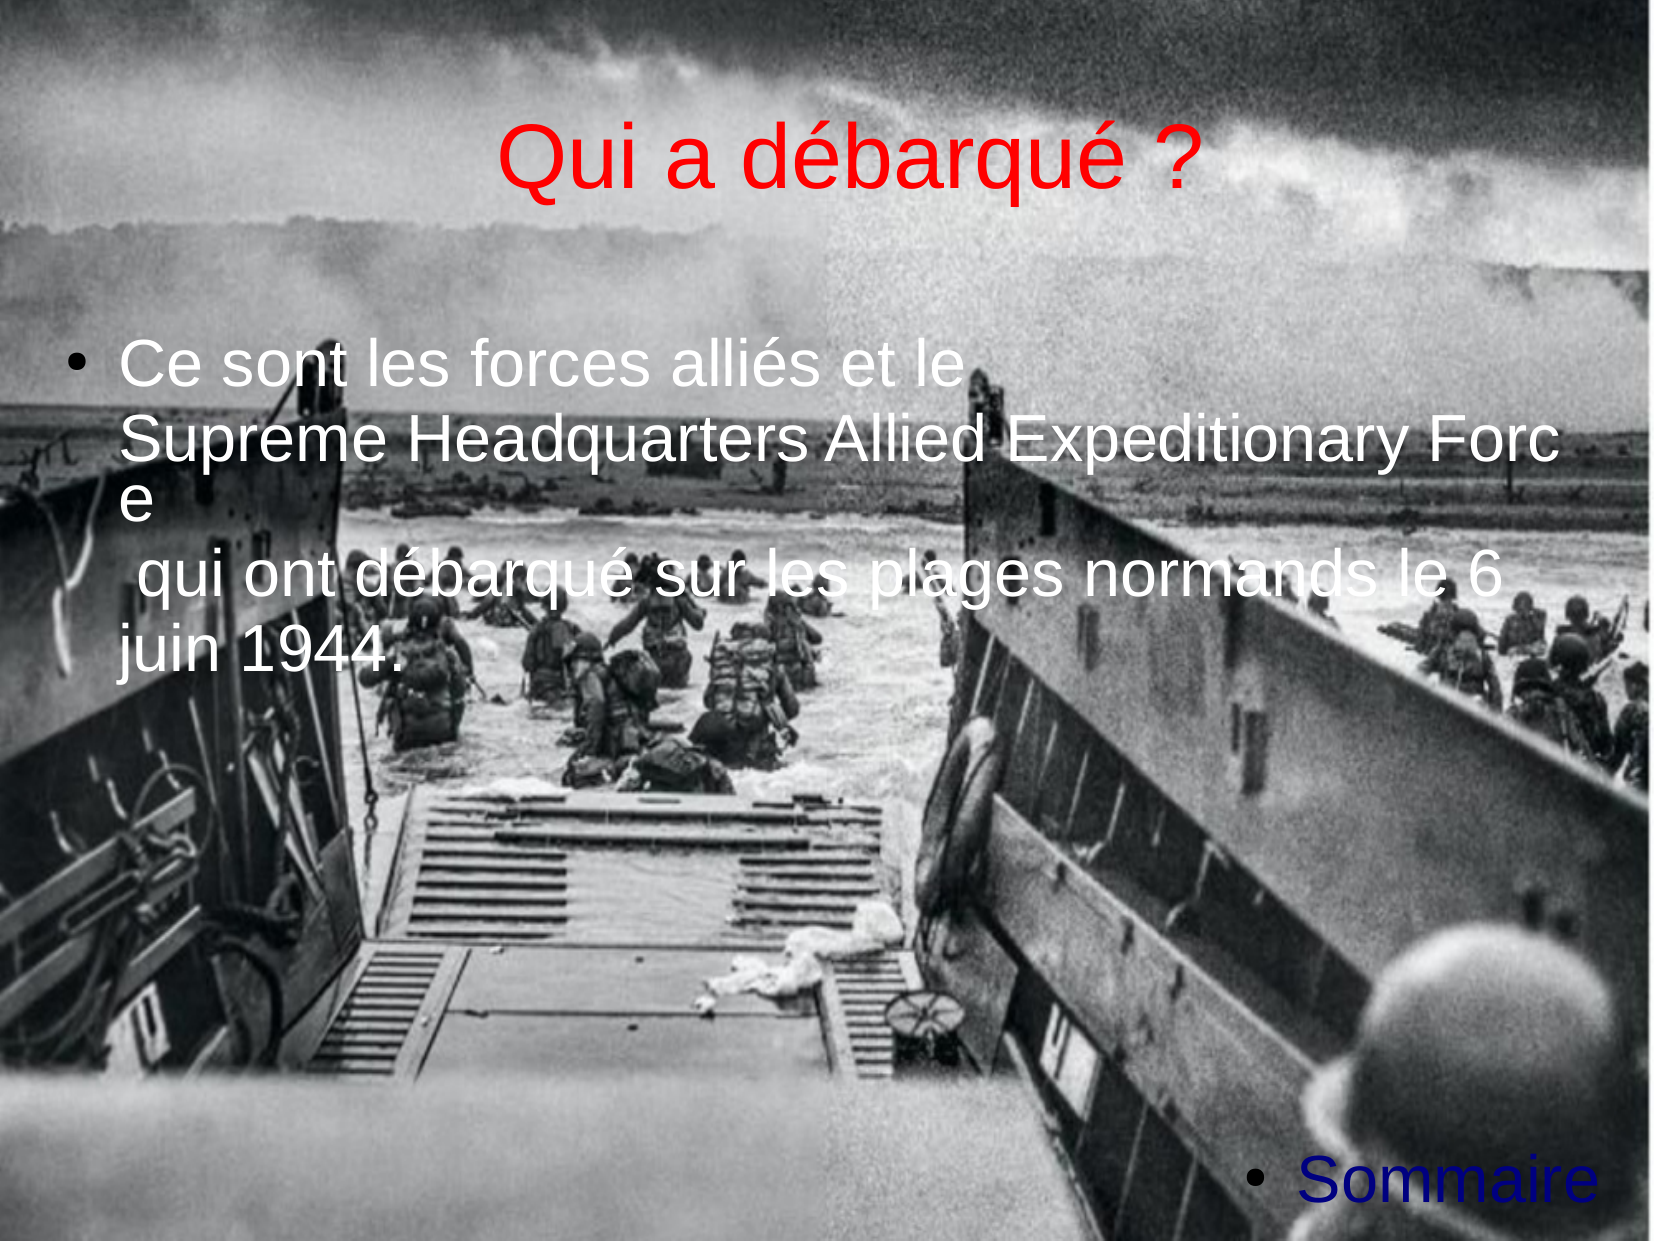

# Qui a débarqué ?
Ce sont les forces alliés et le Supreme Headquarters Allied Expeditionary Force qui ont débarqué sur les plages normands le 6 juin 1944.
Sommaire